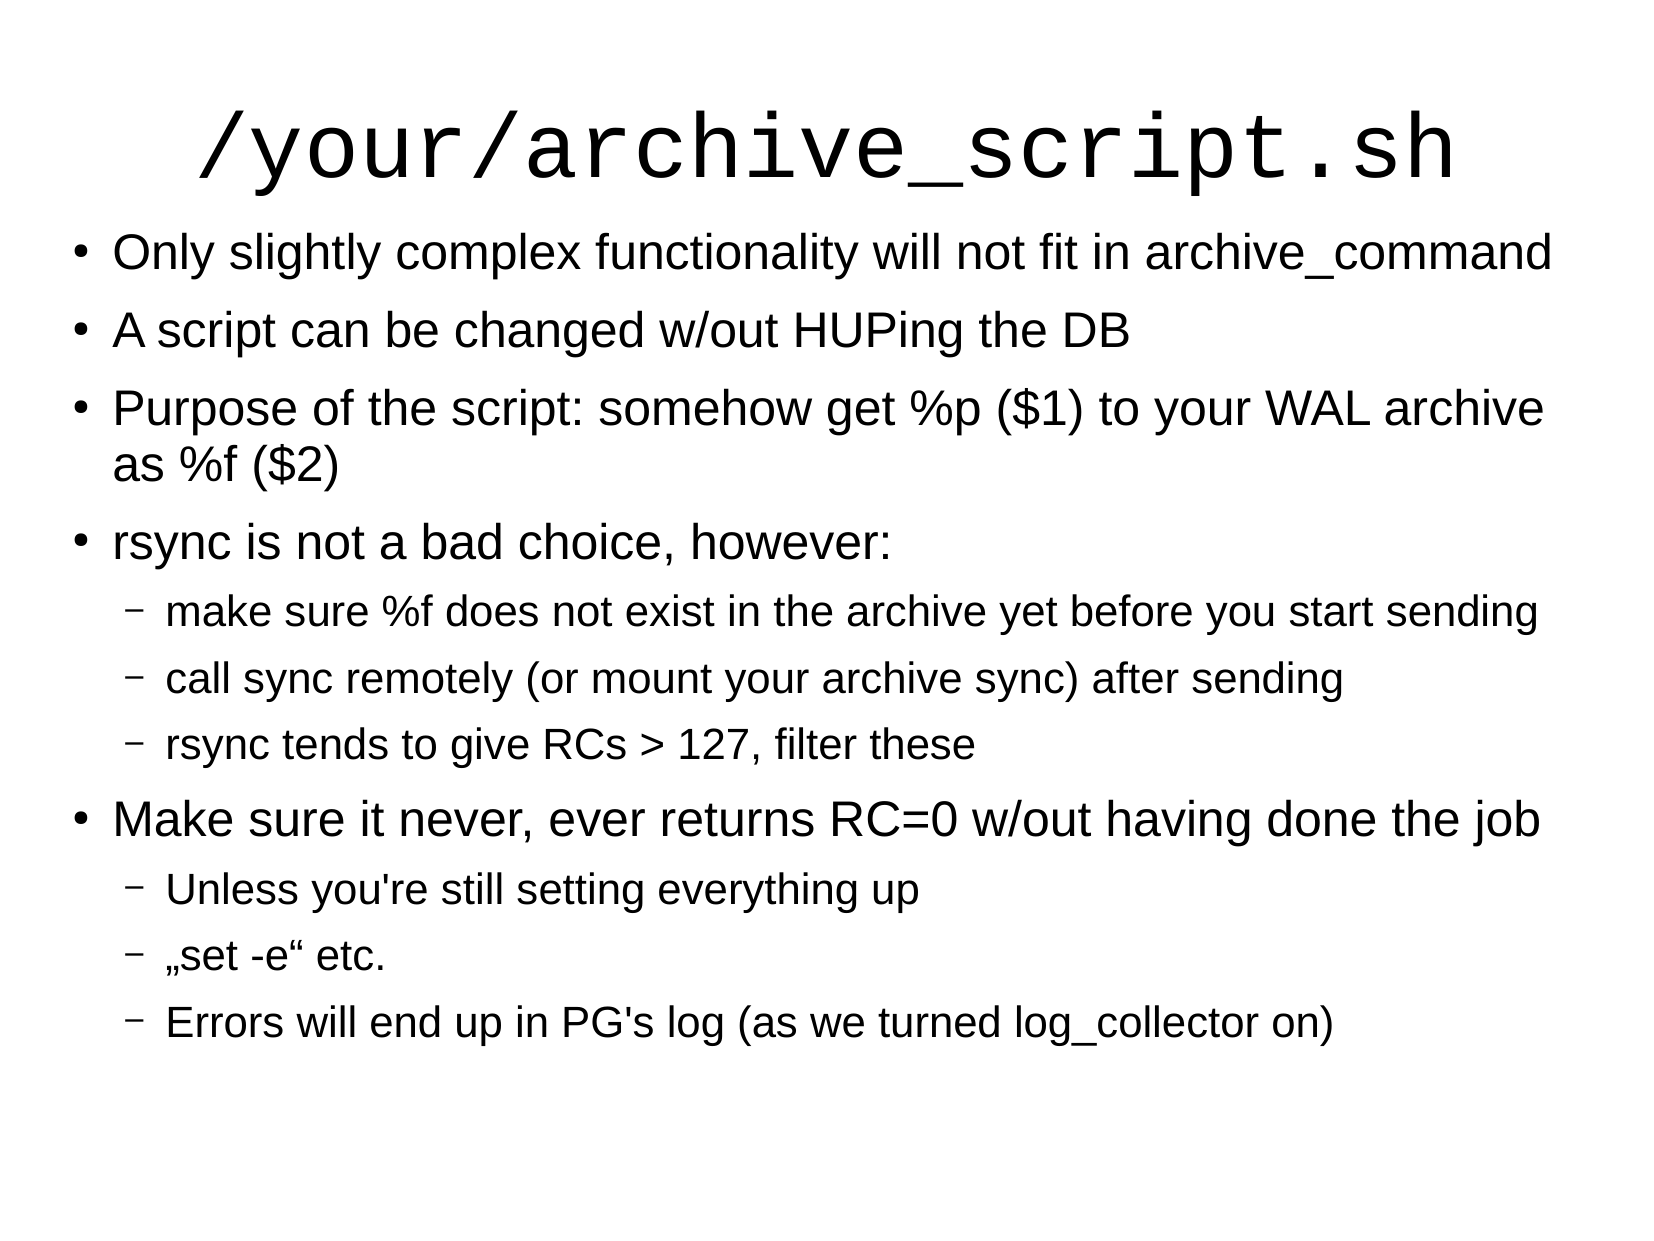

# /your/archive_script.sh
Only slightly complex functionality will not fit in archive_command
A script can be changed w/out HUPing the DB
Purpose of the script: somehow get %p ($1) to your WAL archive as %f ($2)
rsync is not a bad choice, however:
make sure %f does not exist in the archive yet before you start sending
call sync remotely (or mount your archive sync) after sending
rsync tends to give RCs > 127, filter these
Make sure it never, ever returns RC=0 w/out having done the job
Unless you're still setting everything up
„set -e“ etc.
Errors will end up in PG's log (as we turned log_collector on)